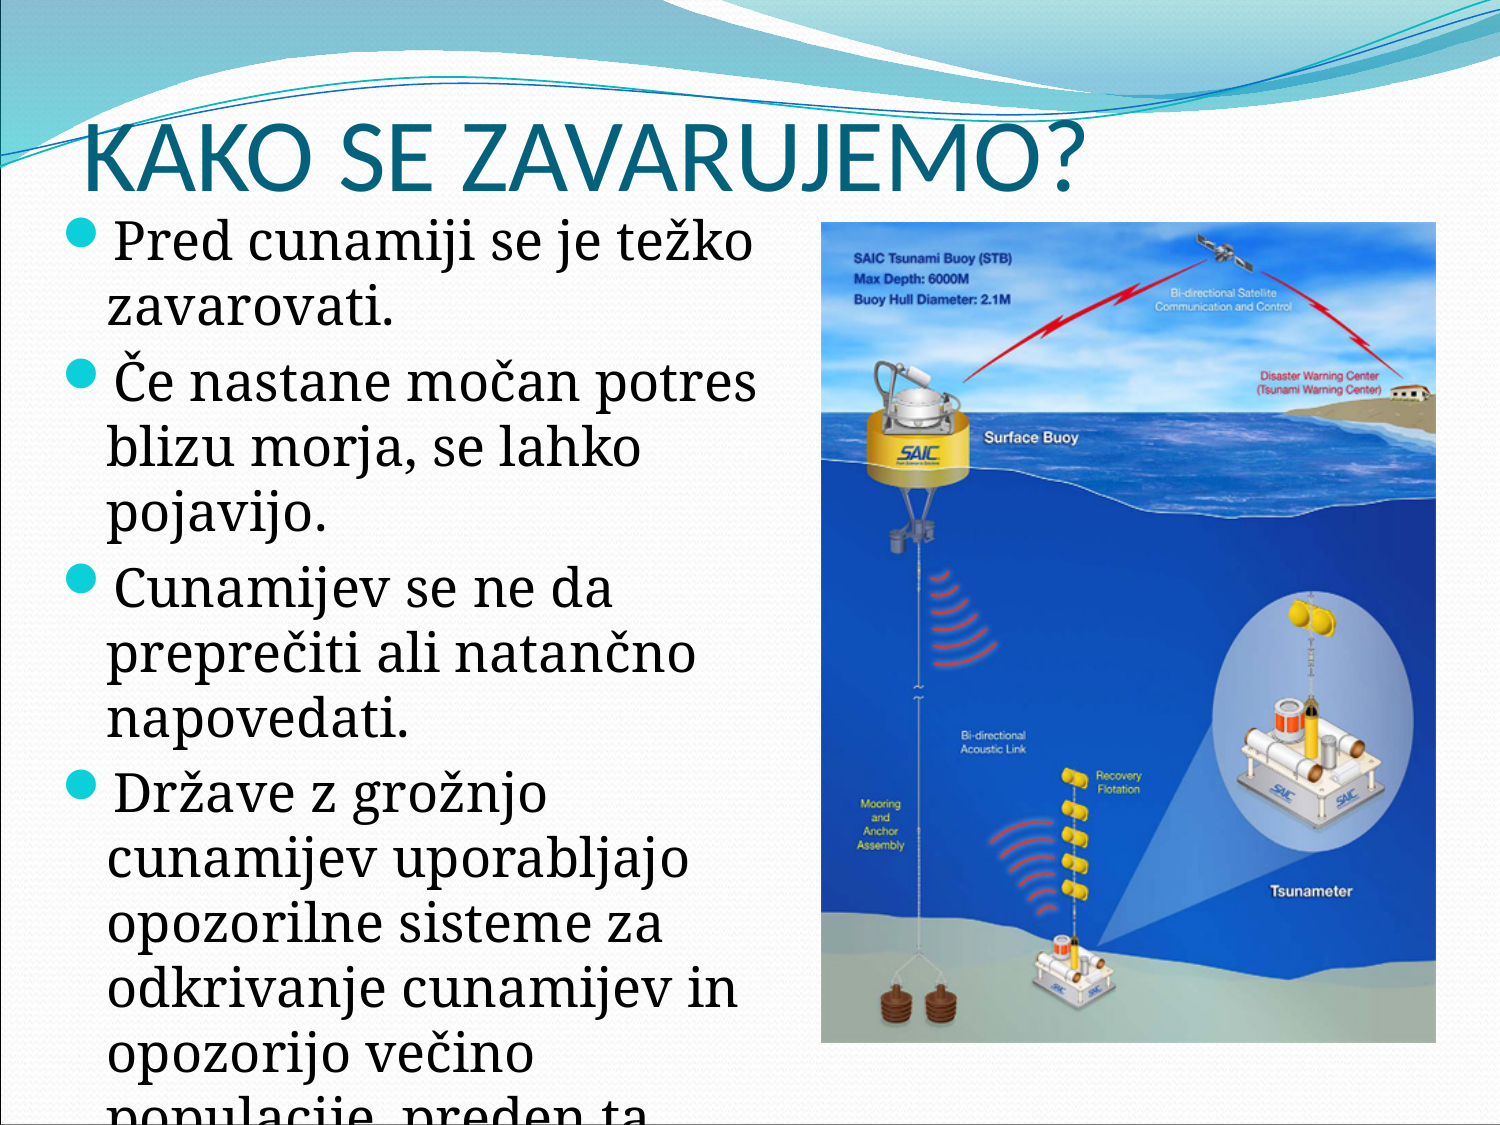

# KAKO SE ZAVARUJEMO?
Pred cunamiji se je težko zavarovati.
Če nastane močan potres blizu morja, se lahko pojavijo.
Cunamijev se ne da preprečiti ali natančno napovedati.
Države z grožnjo cunamijev uporabljajo opozorilne sisteme za odkrivanje cunamijev in opozorijo večino populacije, preden ta udari.